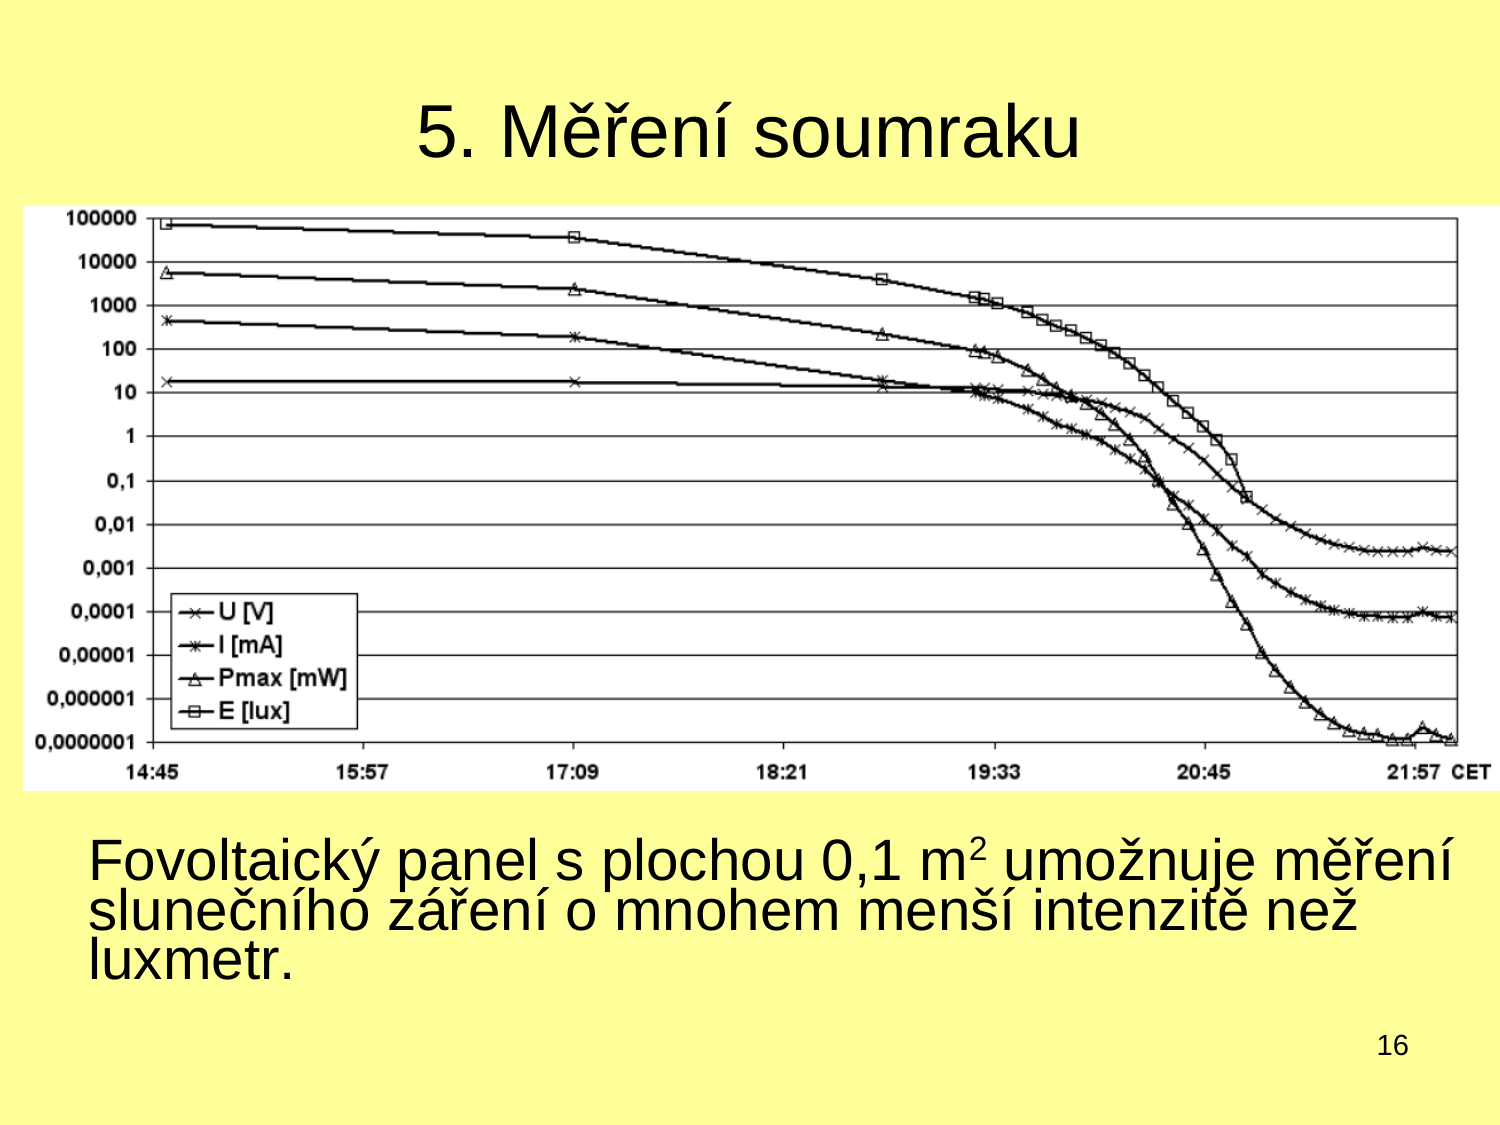

# 5. Měření soumraku
Fovoltaický panel s plochou 0,1 m2 umožnuje měření slunečního záření o mnohem menší intenzitě než luxmetr.
16